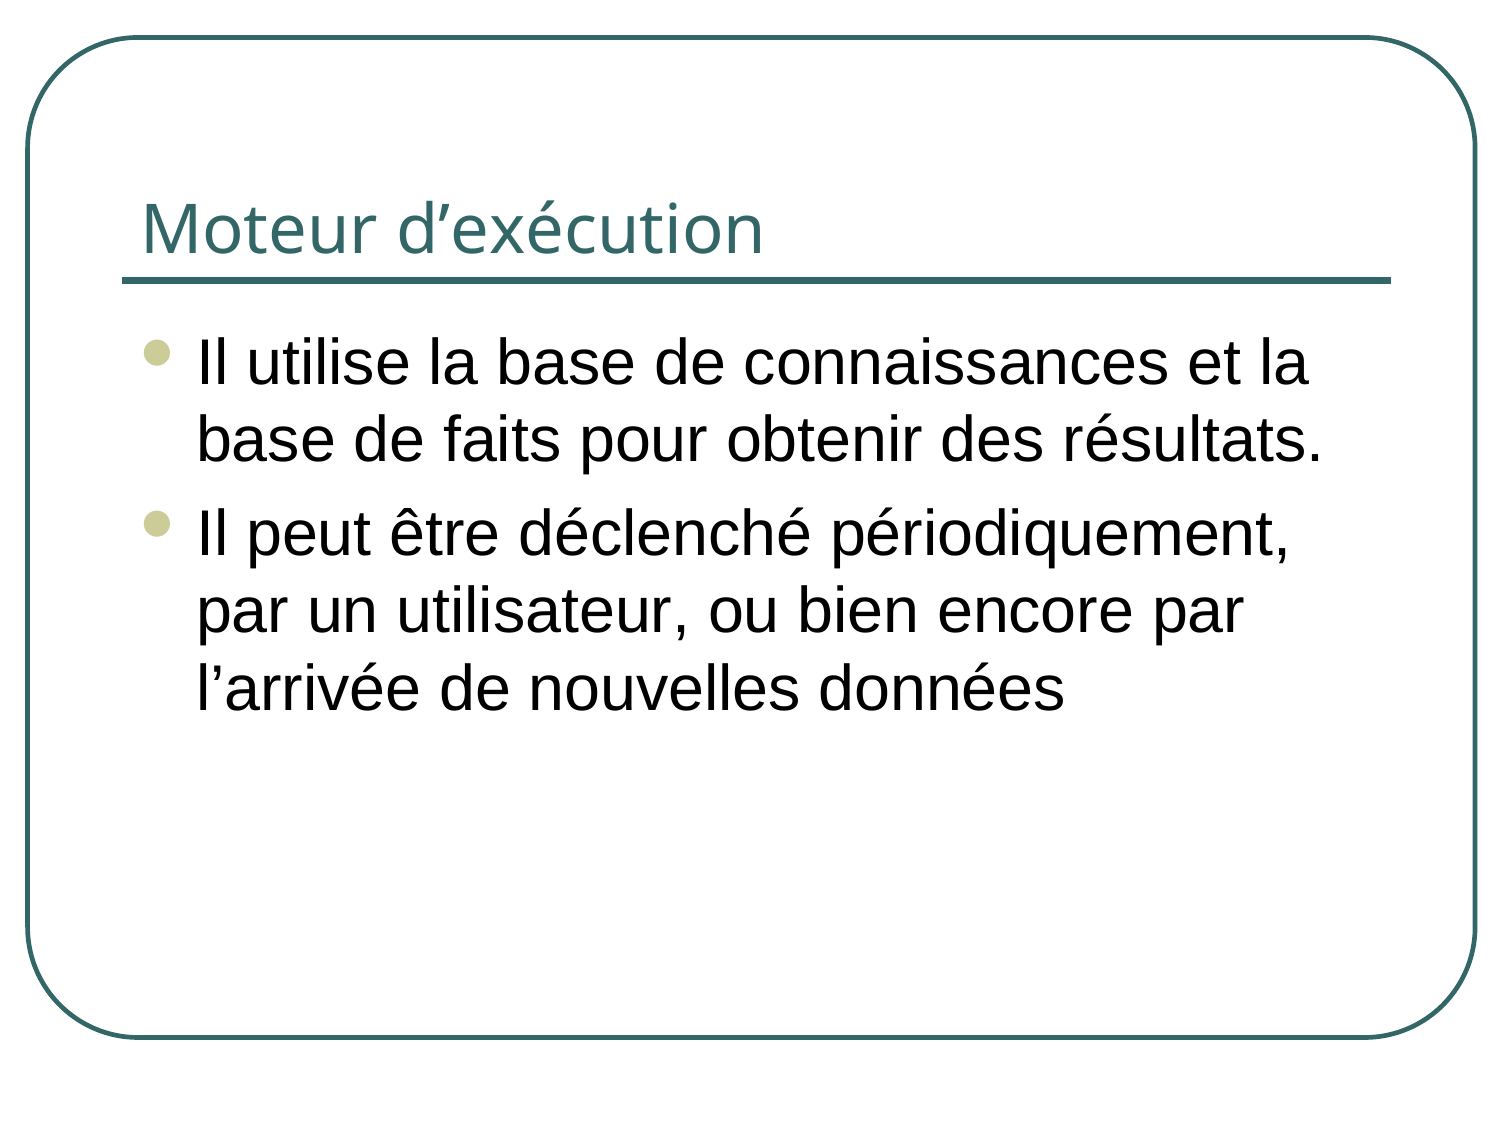

# Moteur d’exécution
Il utilise la base de connaissances et la base de faits pour obtenir des résultats.
Il peut être déclenché périodiquement, par un utilisateur, ou bien encore par l’arrivée de nouvelles données